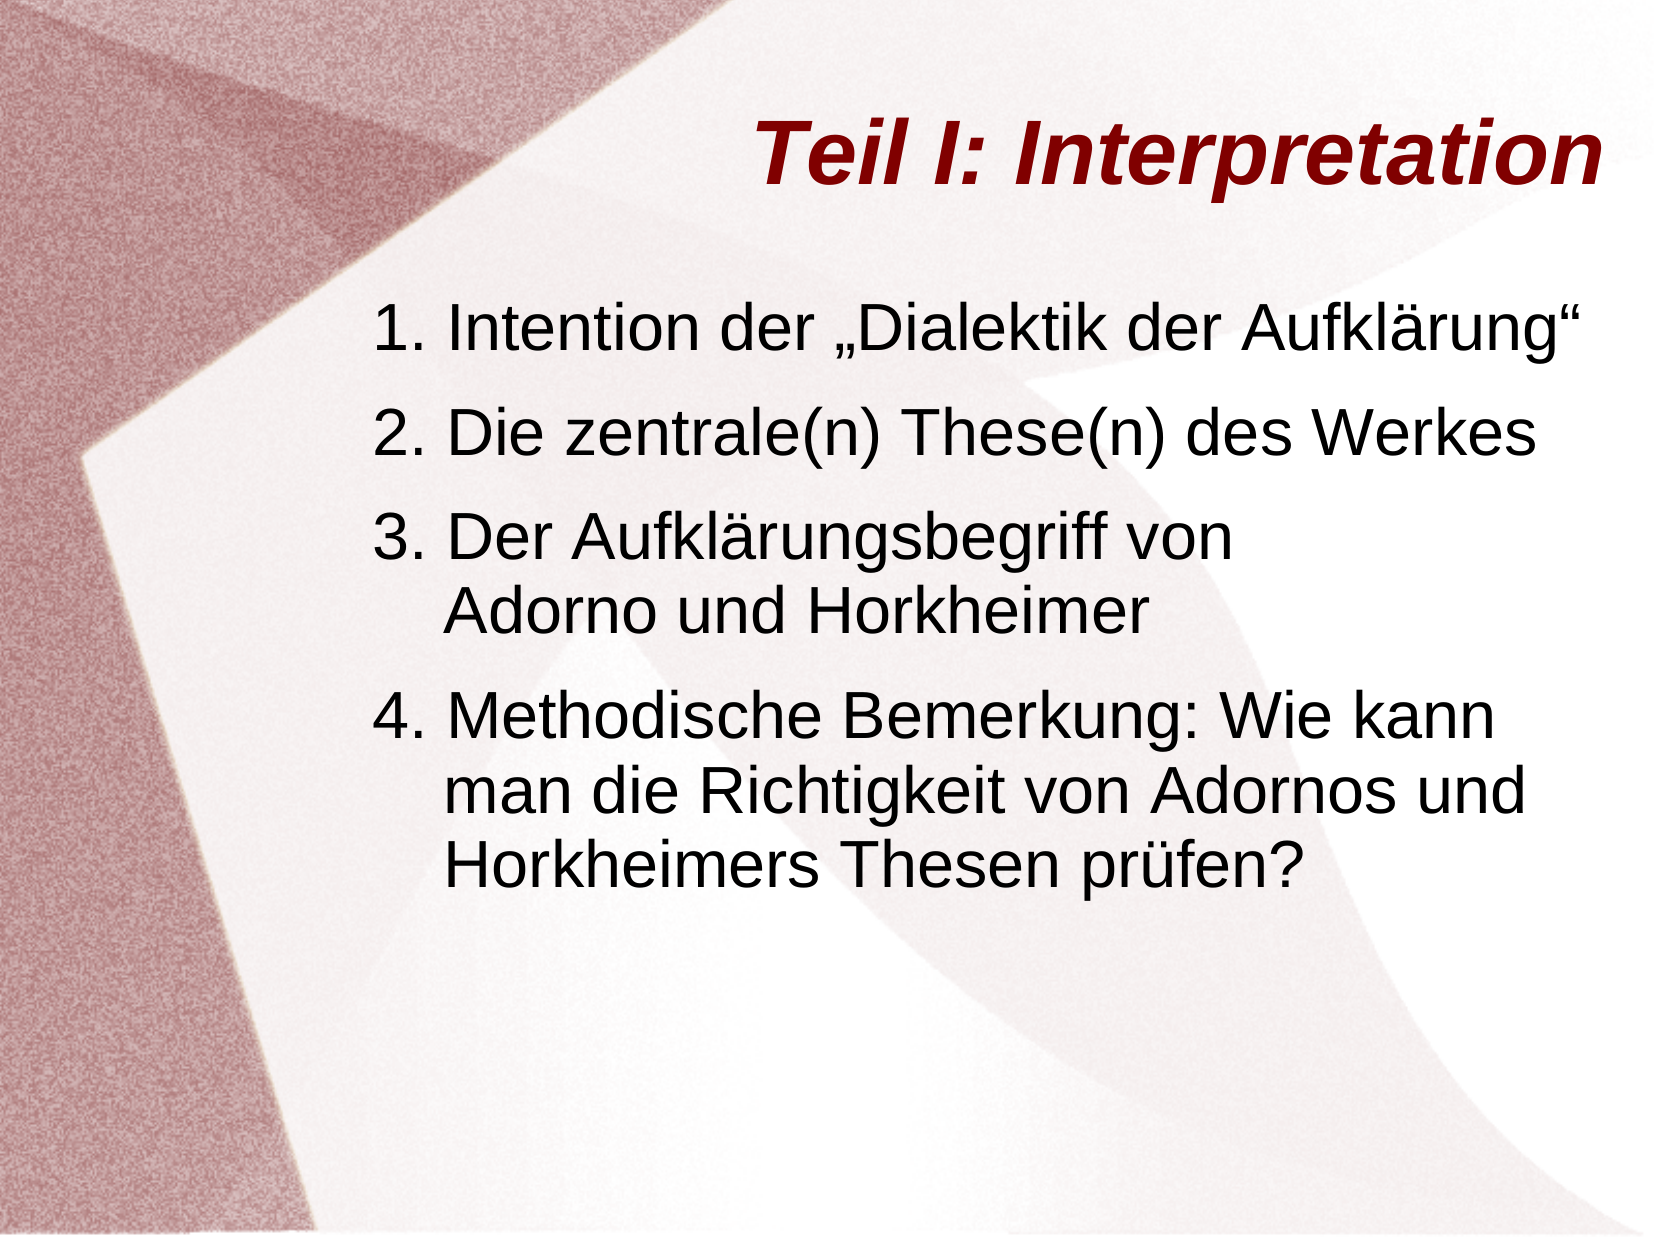

# Teil I: Interpretation
 Intention der „Dialektik der Aufklärung“
 Die zentrale(n) These(n) des Werkes
 Der Aufklärungsbegriff von
 Adorno und Horkheimer
 Methodische Bemerkung: Wie kann
 man die Richtigkeit von Adornos und
 Horkheimers Thesen prüfen?